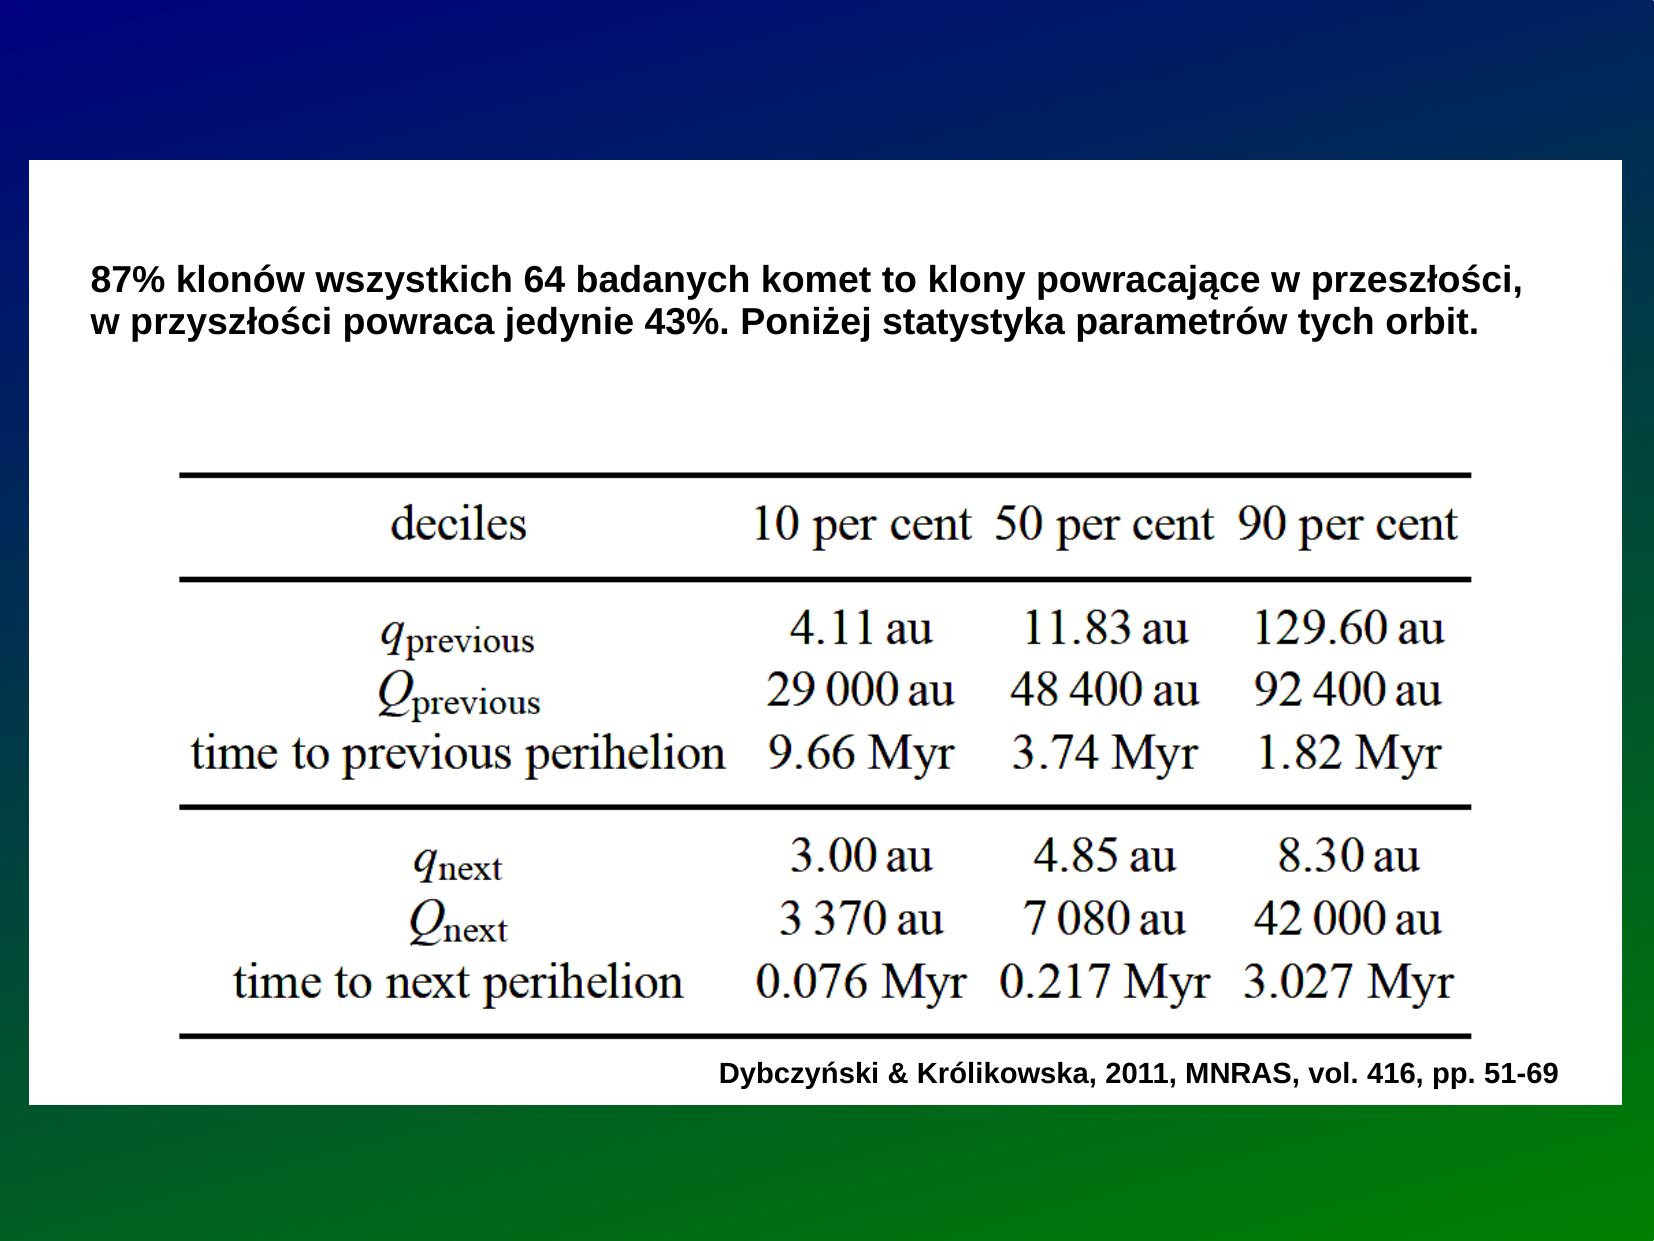

87% klonów wszystkich 64 badanych komet to klony powracające w przeszłości,
w przyszłości powraca jedynie 43%. Poniżej statystyka parametrów tych orbit.
Dybczyński & Królikowska, 2011, MNRAS, vol. 416, pp. 51-69